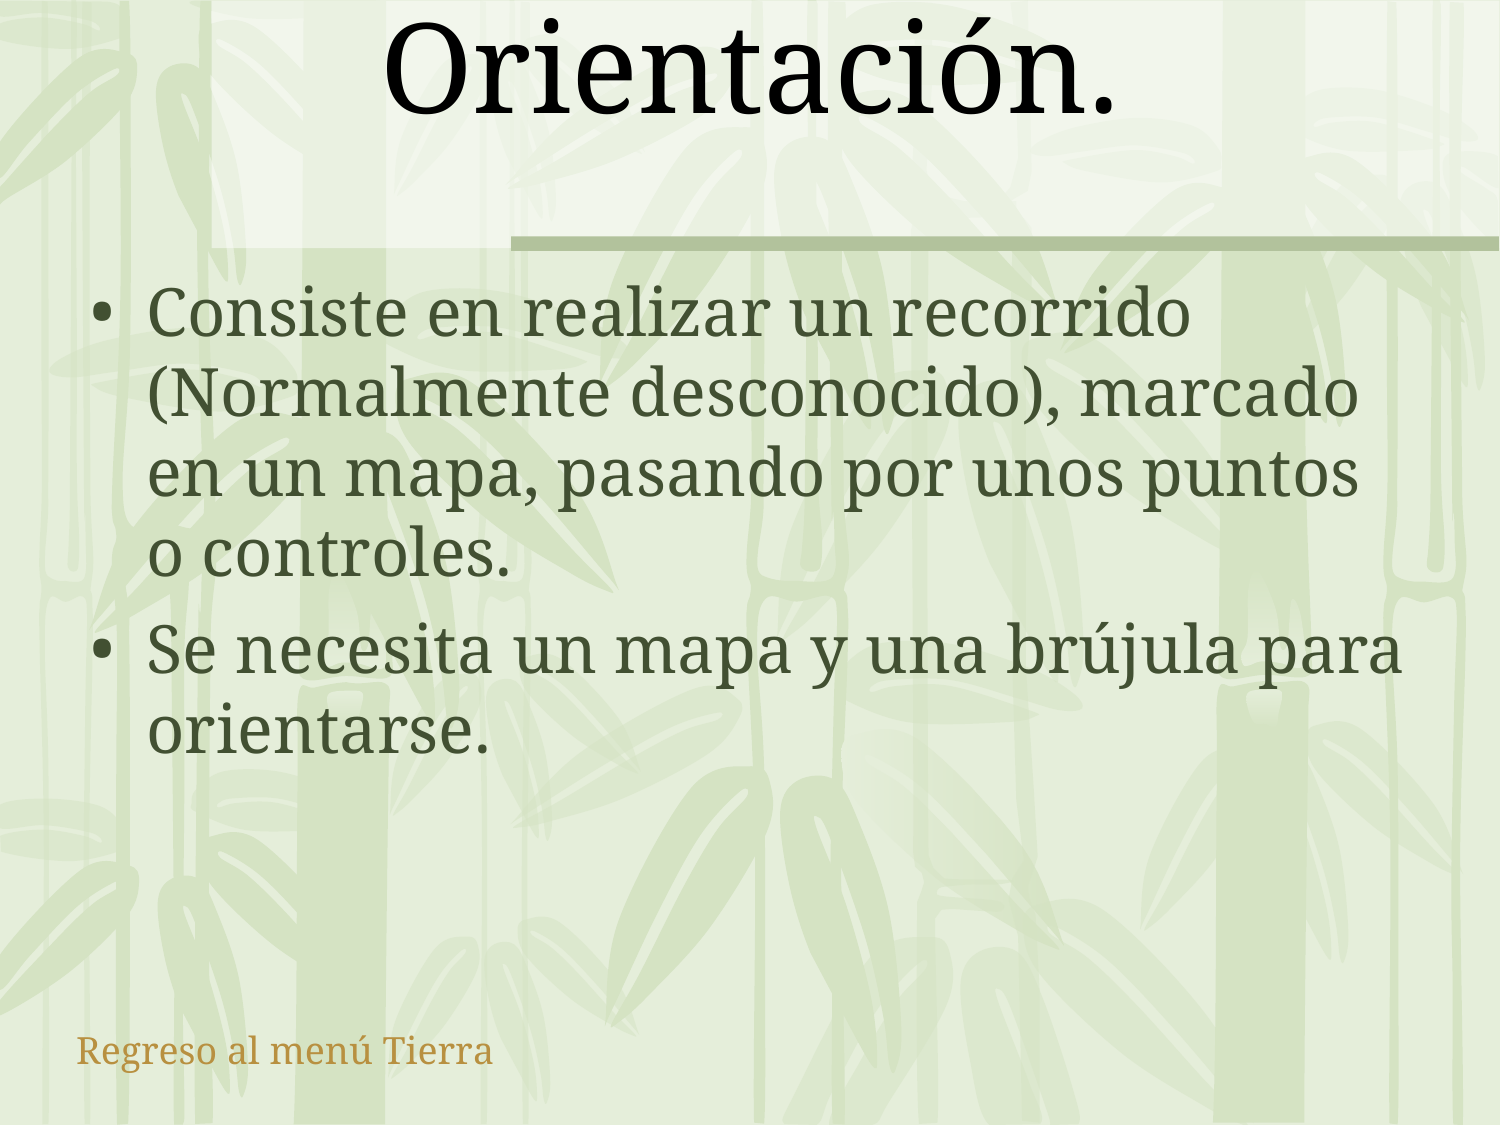

# Orientación.
Consiste en realizar un recorrido (Normalmente desconocido), marcado en un mapa, pasando por unos puntos o controles.
Se necesita un mapa y una brújula para orientarse.
Regreso al menú Tierra